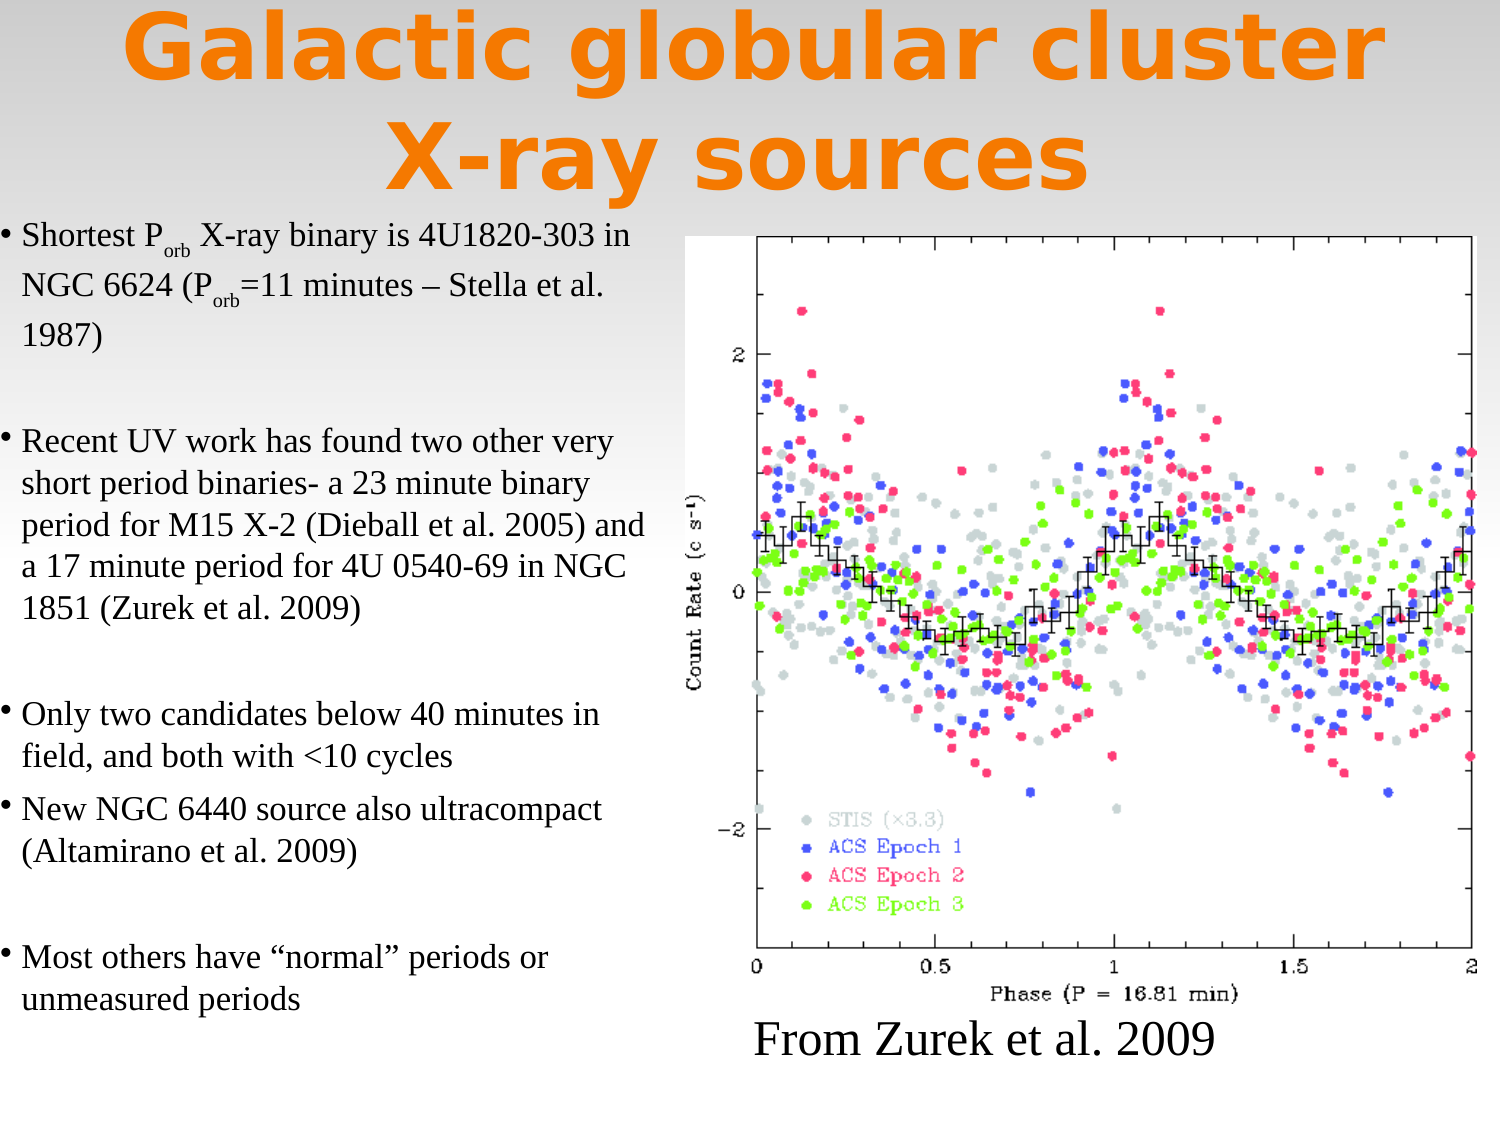

# Galactic globular cluster X-ray sources
Shortest Porb X-ray binary is 4U1820-303 in NGC 6624 (Porb=11 minutes – Stella et al. 1987)
Recent UV work has found two other very short period binaries- a 23 minute binary period for M15 X-2 (Dieball et al. 2005) and a 17 minute period for 4U 0540-69 in NGC 1851 (Zurek et al. 2009)
Only two candidates below 40 minutes in field, and both with <10 cycles
New NGC 6440 source also ultracompact (Altamirano et al. 2009)
Most others have “normal” periods or unmeasured periods
From Zurek et al. 2009